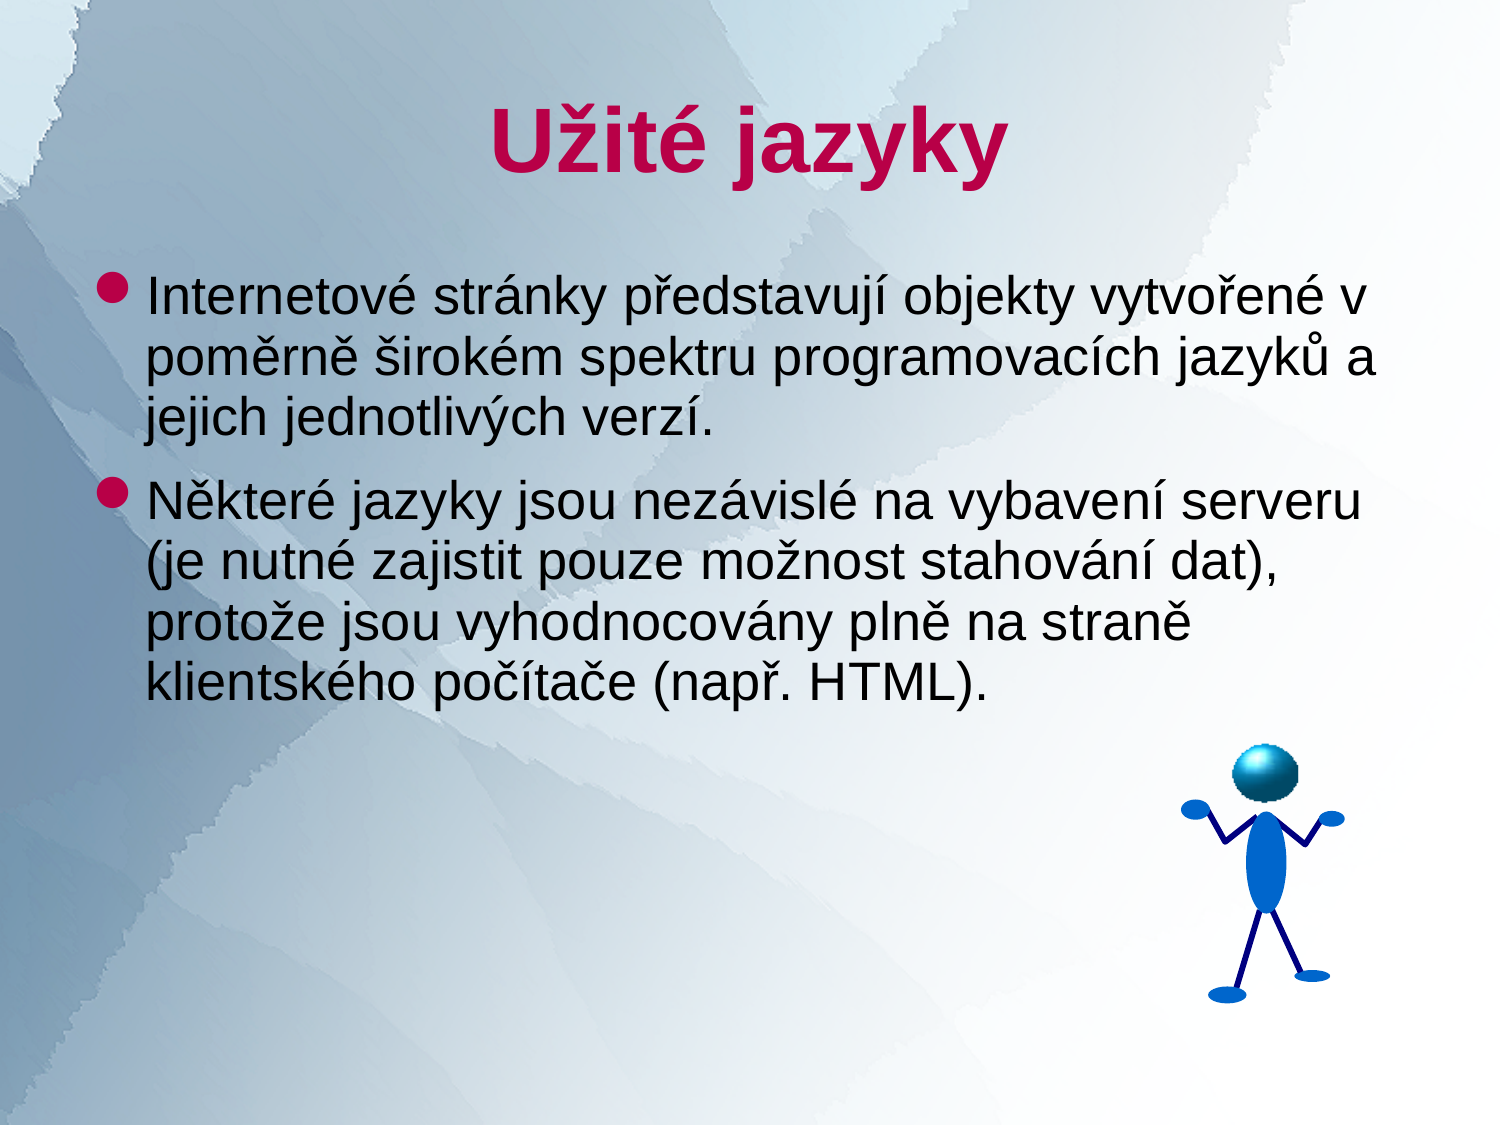

Užité jazyky
Internetové stránky představují objekty vytvořené v poměrně širokém spektru programovacích jazyků a jejich jednotlivých verzí.
Některé jazyky jsou nezávislé na vybavení serveru (je nutné zajistit pouze možnost stahování dat), protože jsou vyhodnocovány plně na straně klientského počítače (např. HTML).